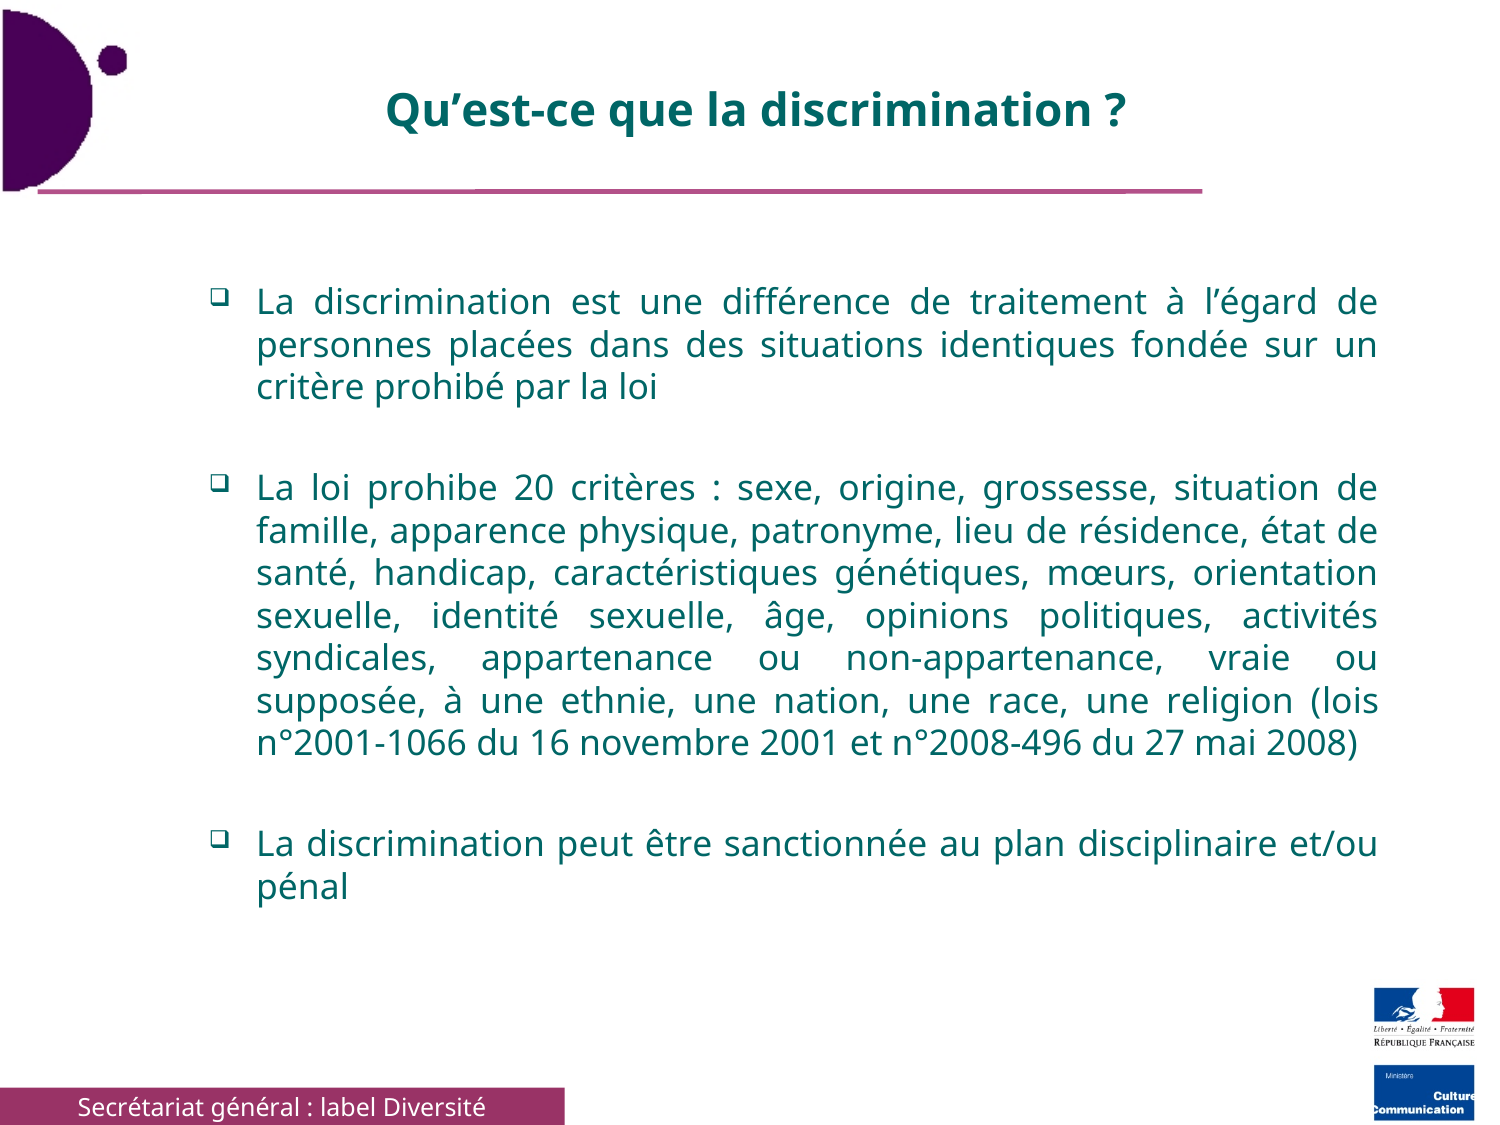

Qu’est-ce que la discrimination ?
# La discrimination est une différence de traitement à l’égard de personnes placées dans des situations identiques fondée sur un critère prohibé par la loi
La loi prohibe 20 critères : sexe, origine, grossesse, situation de famille, apparence physique, patronyme, lieu de résidence, état de santé, handicap, caractéristiques génétiques, mœurs, orientation sexuelle, identité sexuelle, âge, opinions politiques, activités syndicales, appartenance ou non-appartenance, vraie ou supposée, à une ethnie, une nation, une race, une religion (lois n°2001-1066 du 16 novembre 2001 et n°2008-496 du 27 mai 2008)
La discrimination peut être sanctionnée au plan disciplinaire et/ou pénal